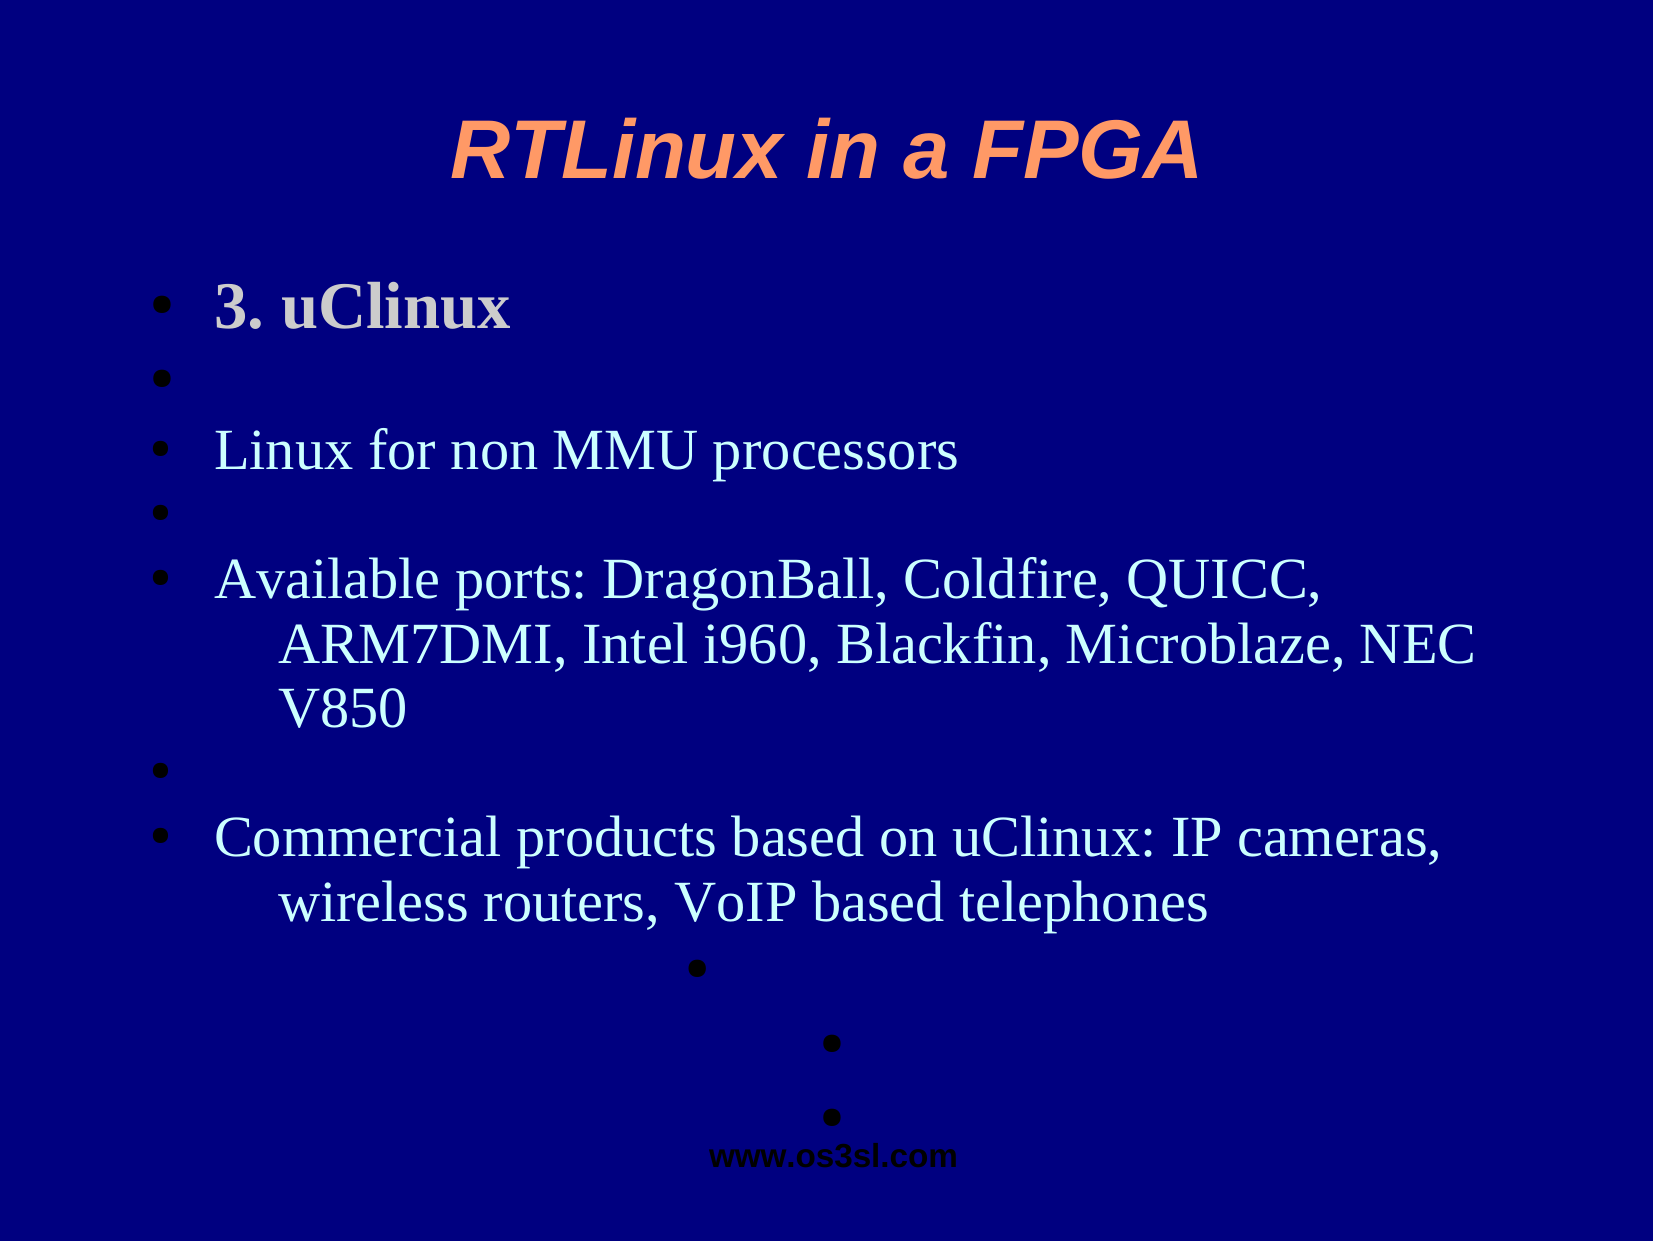

# RTLinux in a FPGA
3. uClinux
Linux for non MMU processors
Available ports: DragonBall, Coldfire, QUICC, ARM7DMI, Intel i960, Blackfin, Microblaze, NEC V850
Commercial products based on uClinux: IP cameras, wireless routers, VoIP based telephones
www.os3sl.com